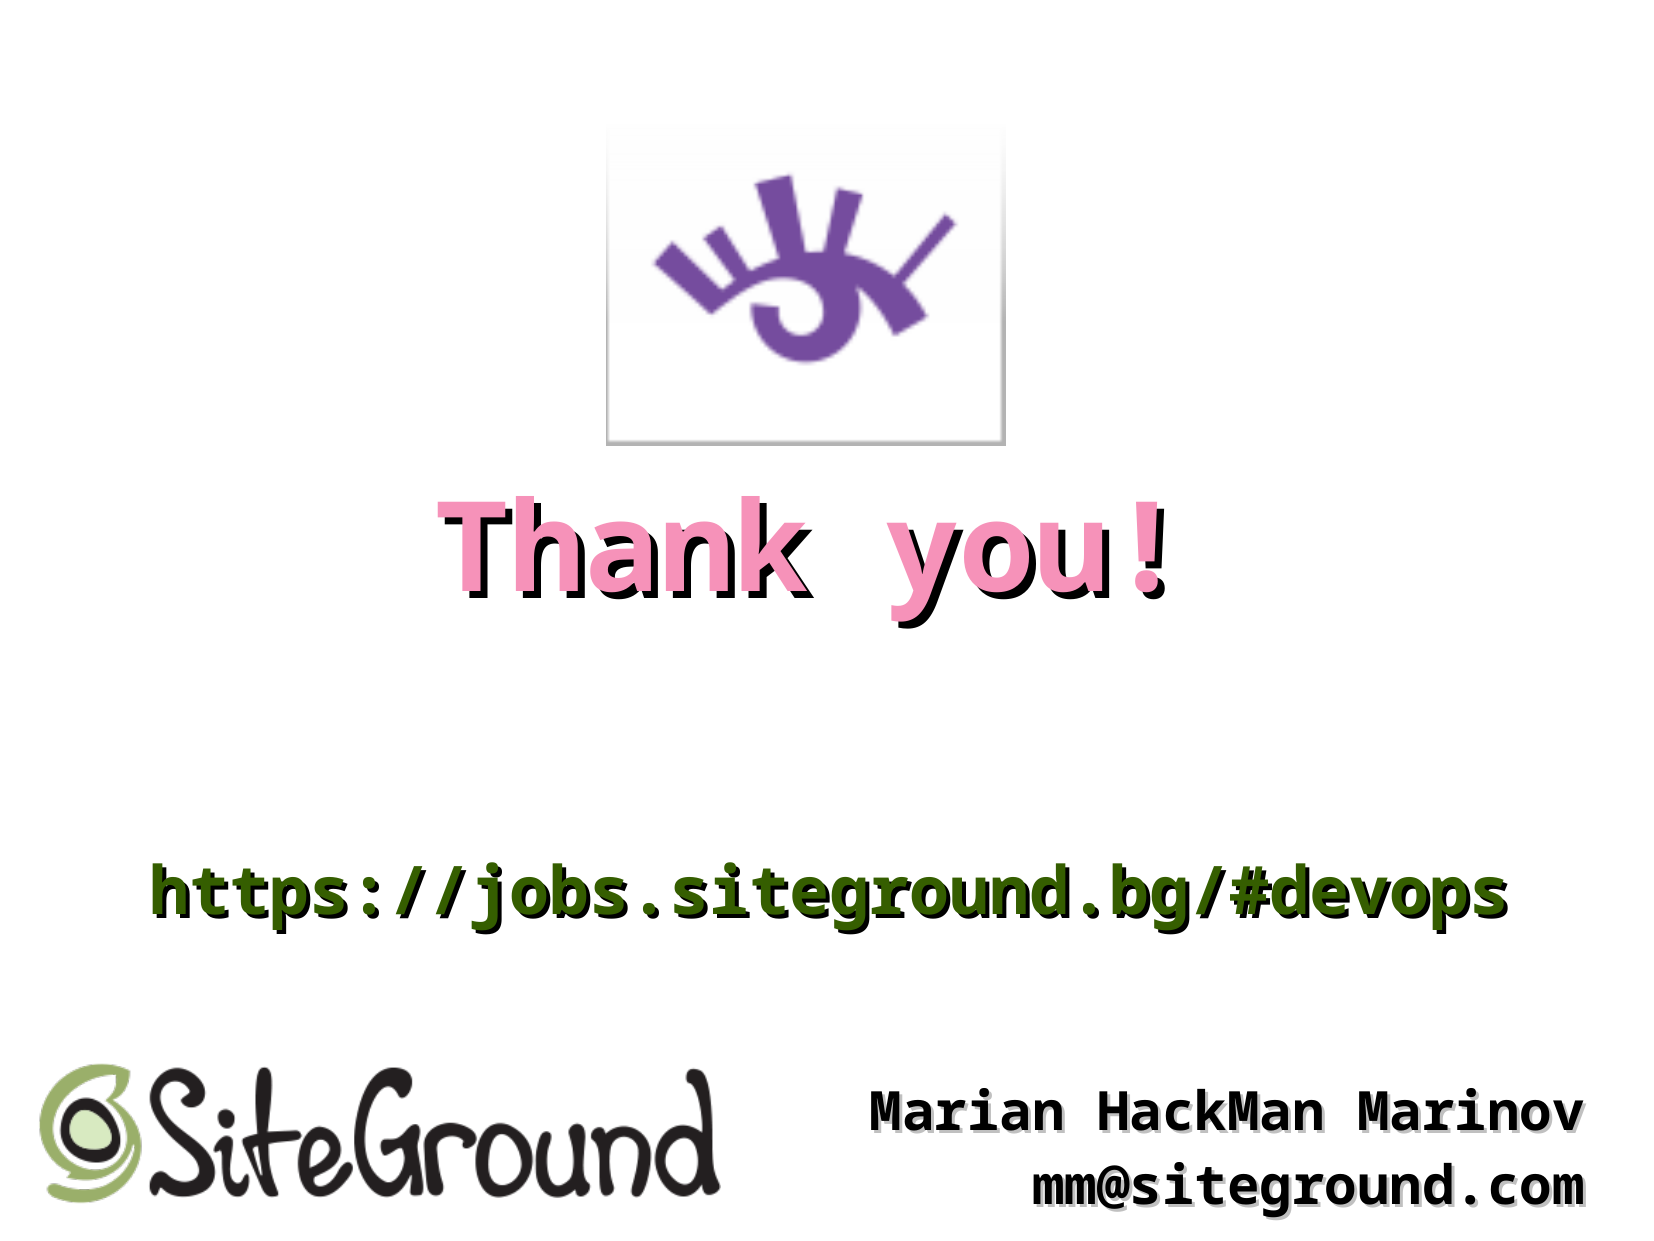

#
Thank you!
https://jobs.siteground.bg/#devops
Marian HackMan Marinov
mm@siteground.com